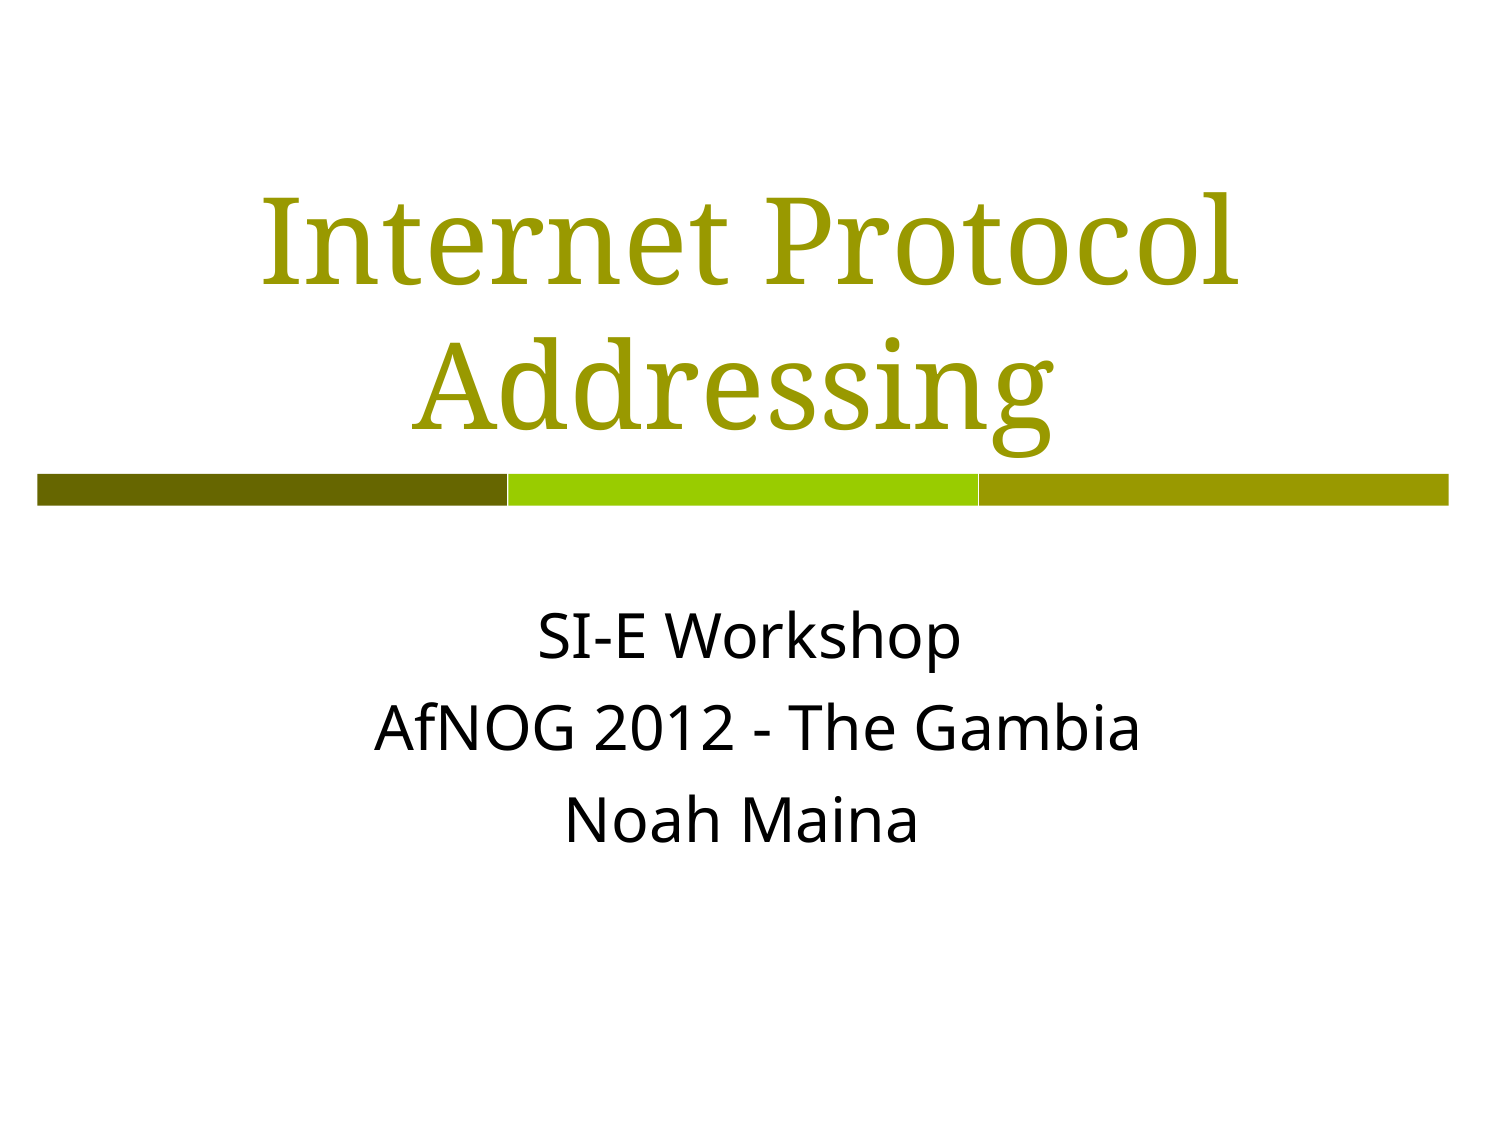

# Internet Protocol Addressing
SI-E Workshop
 AfNOG 2012 - The Gambia
Noah Maina